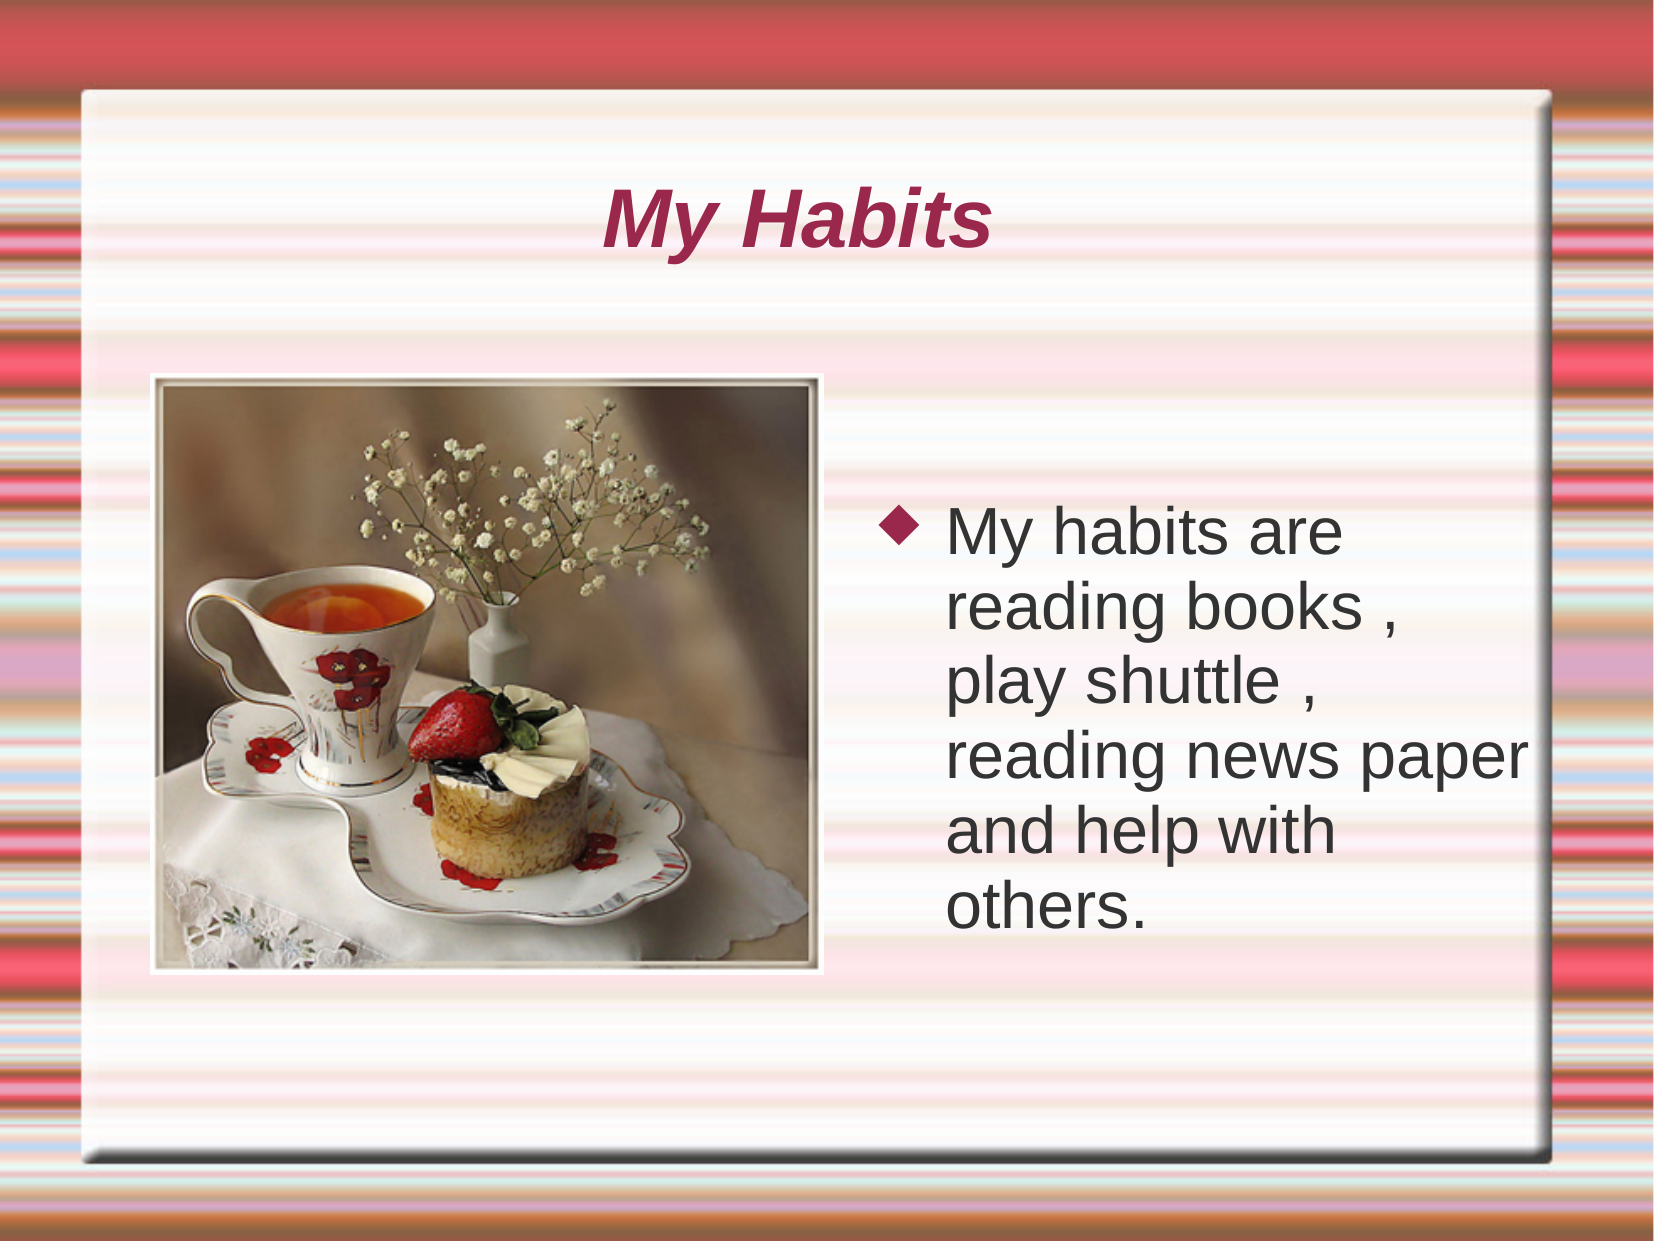

# My Habits
My habits are reading books , play shuttle , reading news paper and help with others.